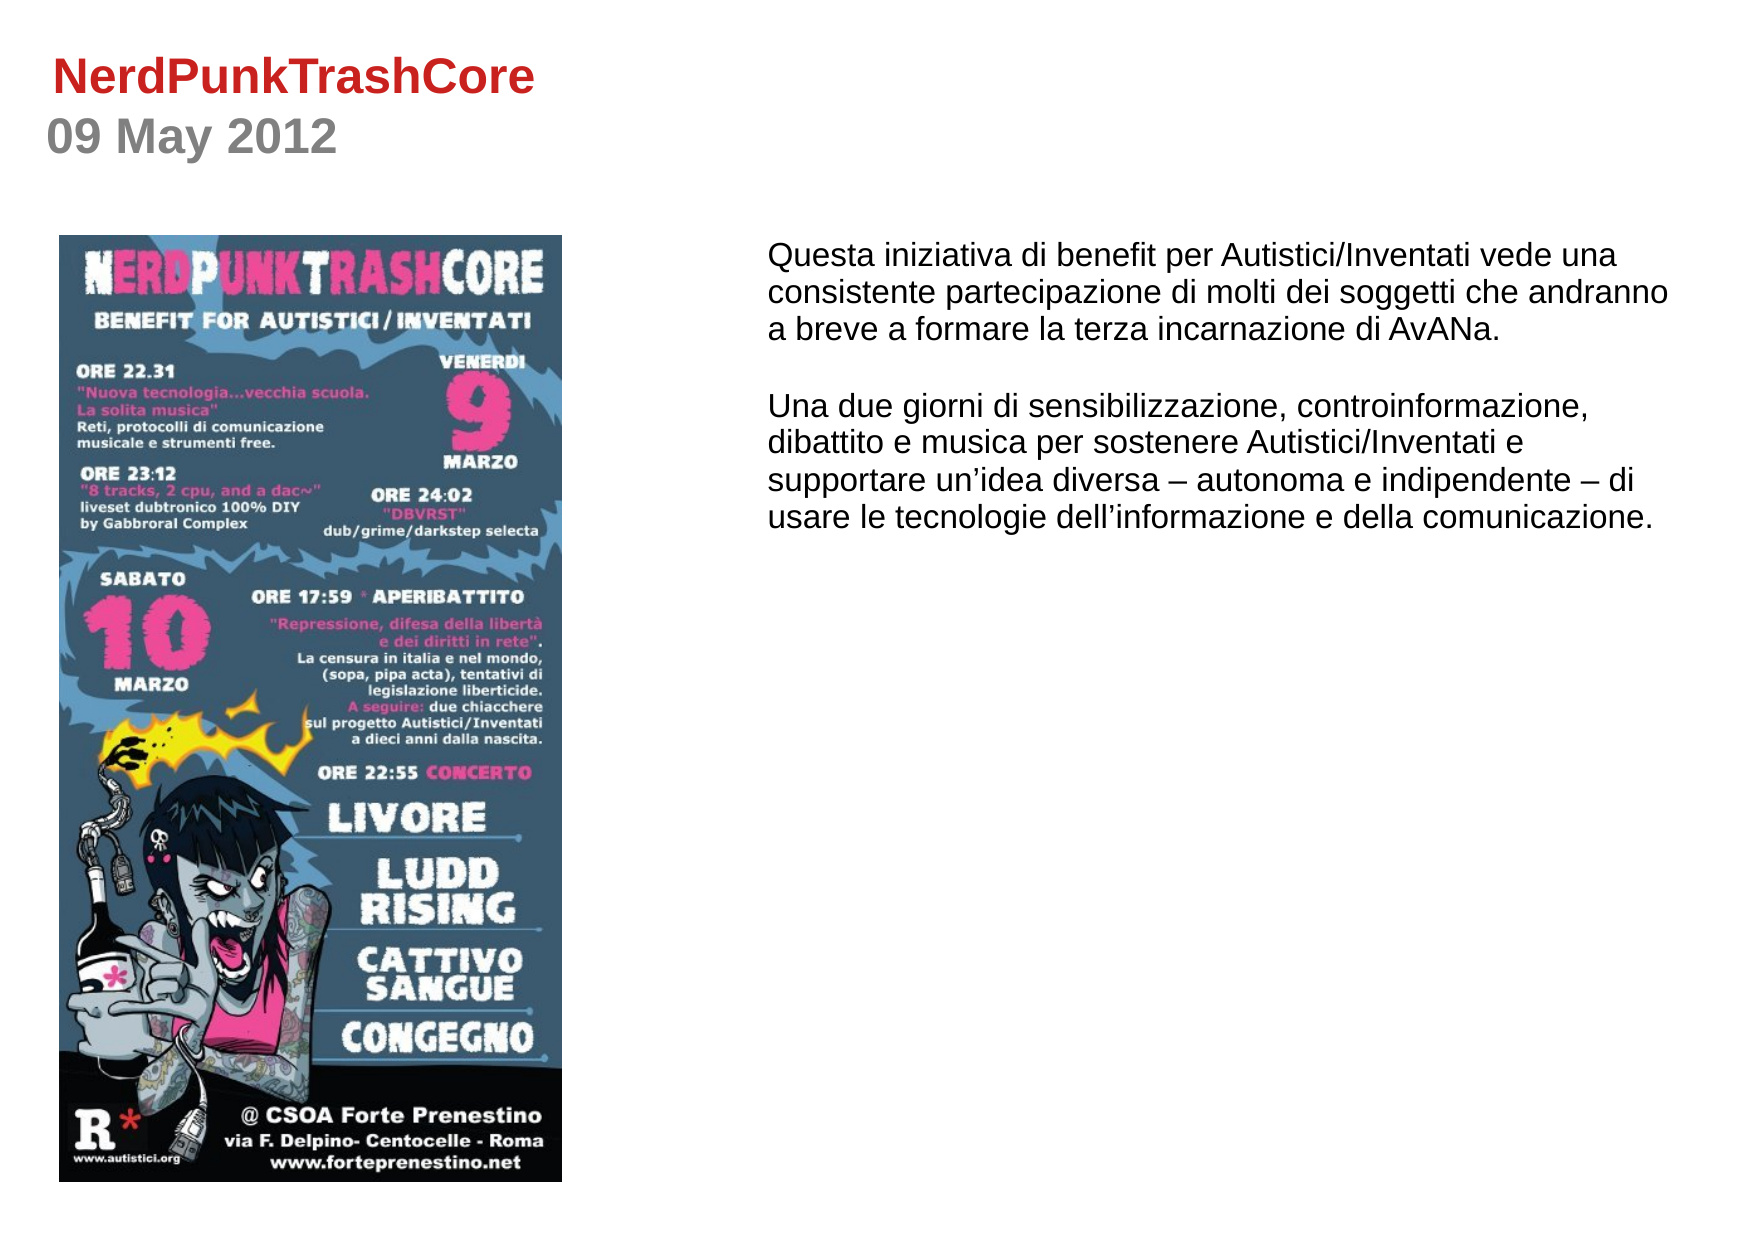

# NerdPunkTrashCore
09 May 2012
Questa iniziativa di benefit per Autistici/Inventati vede una consistente partecipazione di molti dei soggetti che andranno a breve a formare la terza incarnazione di AvANa.
Una due giorni di sensibilizzazione, controinformazione, dibattito e musica per sostenere Autistici/Inventati e supportare un’idea diversa – autonoma e indipendente – di usare le tecnologie dell’informazione e della comunicazione.